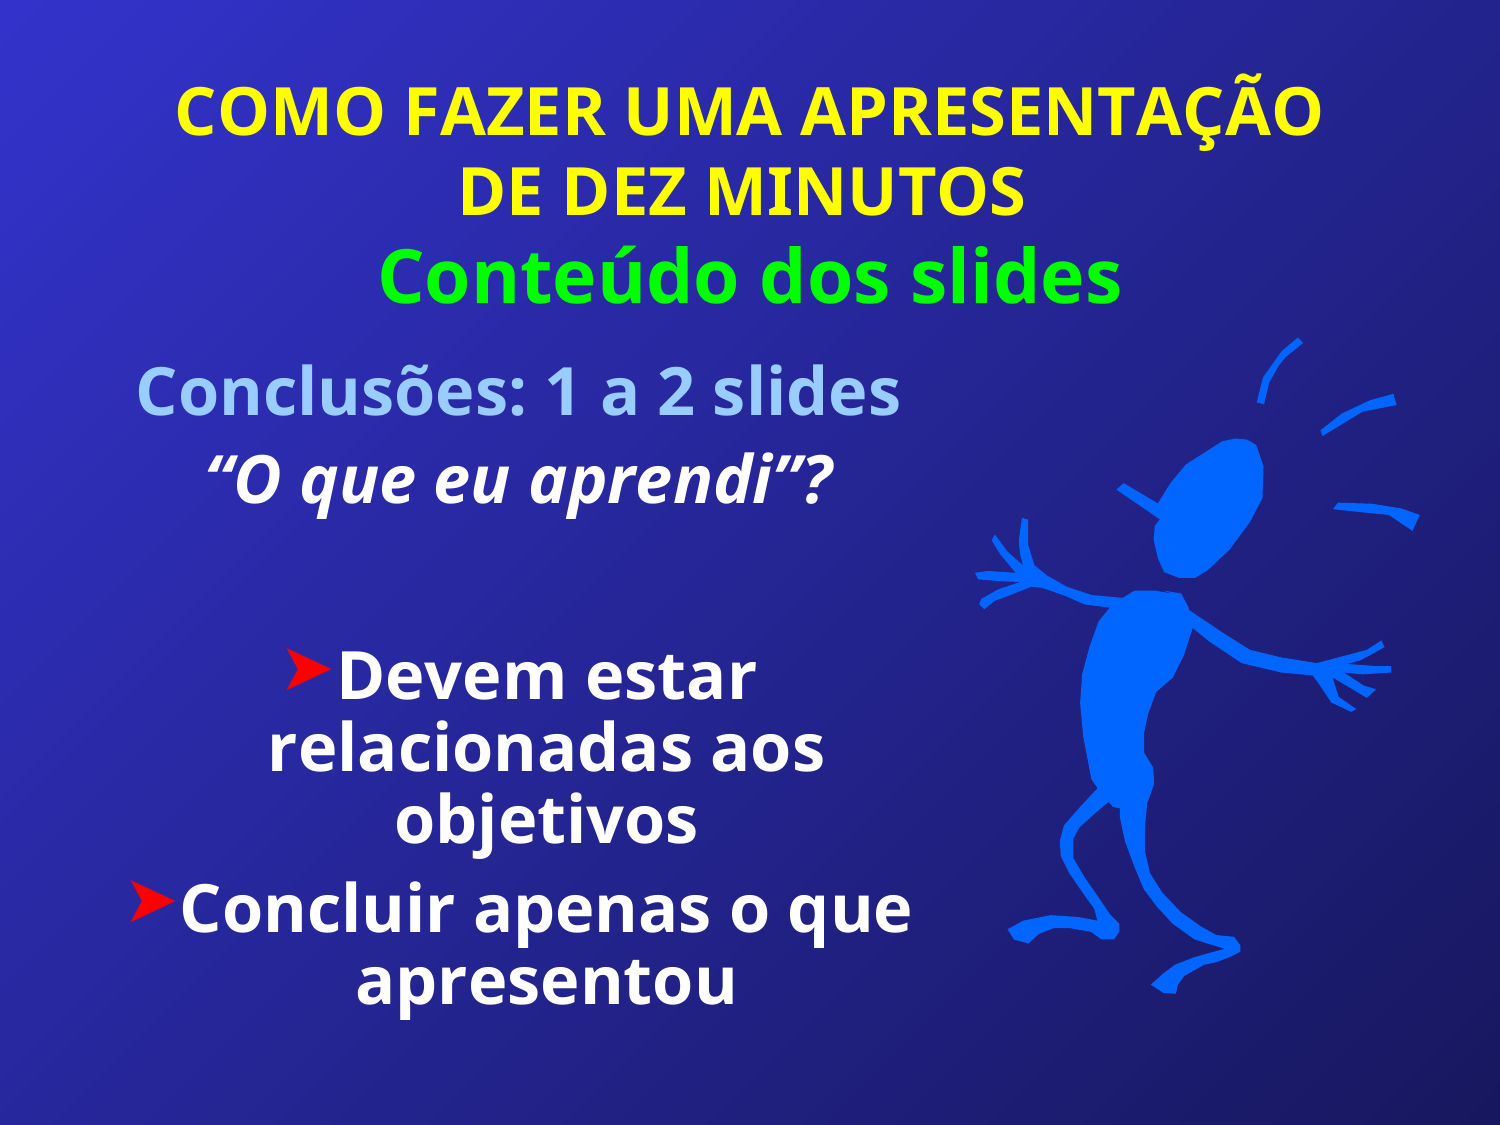

# COMO FAZER UMA APRESENTAÇÃO DE DEZ MINUTOS Conteúdo dos slides
Conclusões: 1 a 2 slides
“O que eu aprendi”?
Devem estar relacionadas aos objetivos
Concluir apenas o que apresentou